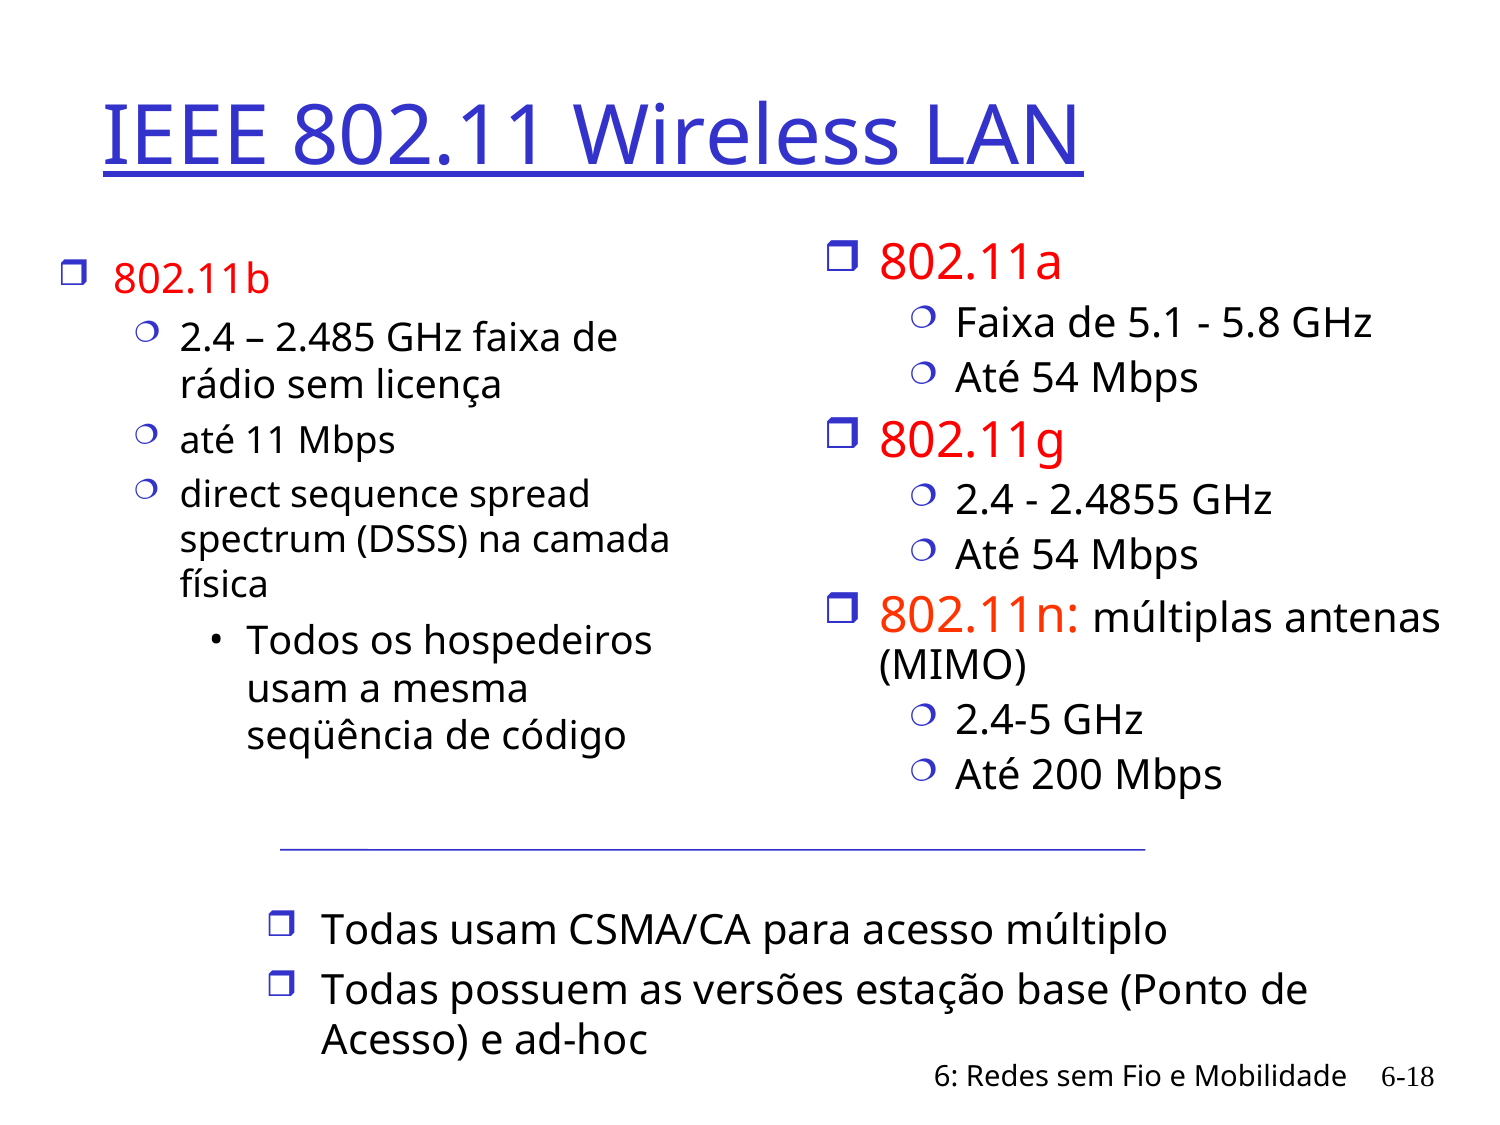

IEEE 802.11 Wireless LAN
802.11a
Faixa de 5.1 - 5.8 GHz
Até 54 Mbps
802.11g
2.4 - 2.4855 GHz
Até 54 Mbps
802.11n: múltiplas antenas (MIMO)
2.4-5 GHz
Até 200 Mbps
802.11b
2.4 – 2.485 GHz faixa de rádio sem licença
até 11 Mbps
direct sequence spread spectrum (DSSS) na camada física
Todos os hospedeiros usam a mesma seqüência de código
Todas usam CSMA/CA para acesso múltiplo
Todas possuem as versões estação base (Ponto de Acesso) e ad-hoc
6: Redes sem Fio e Mobilidade